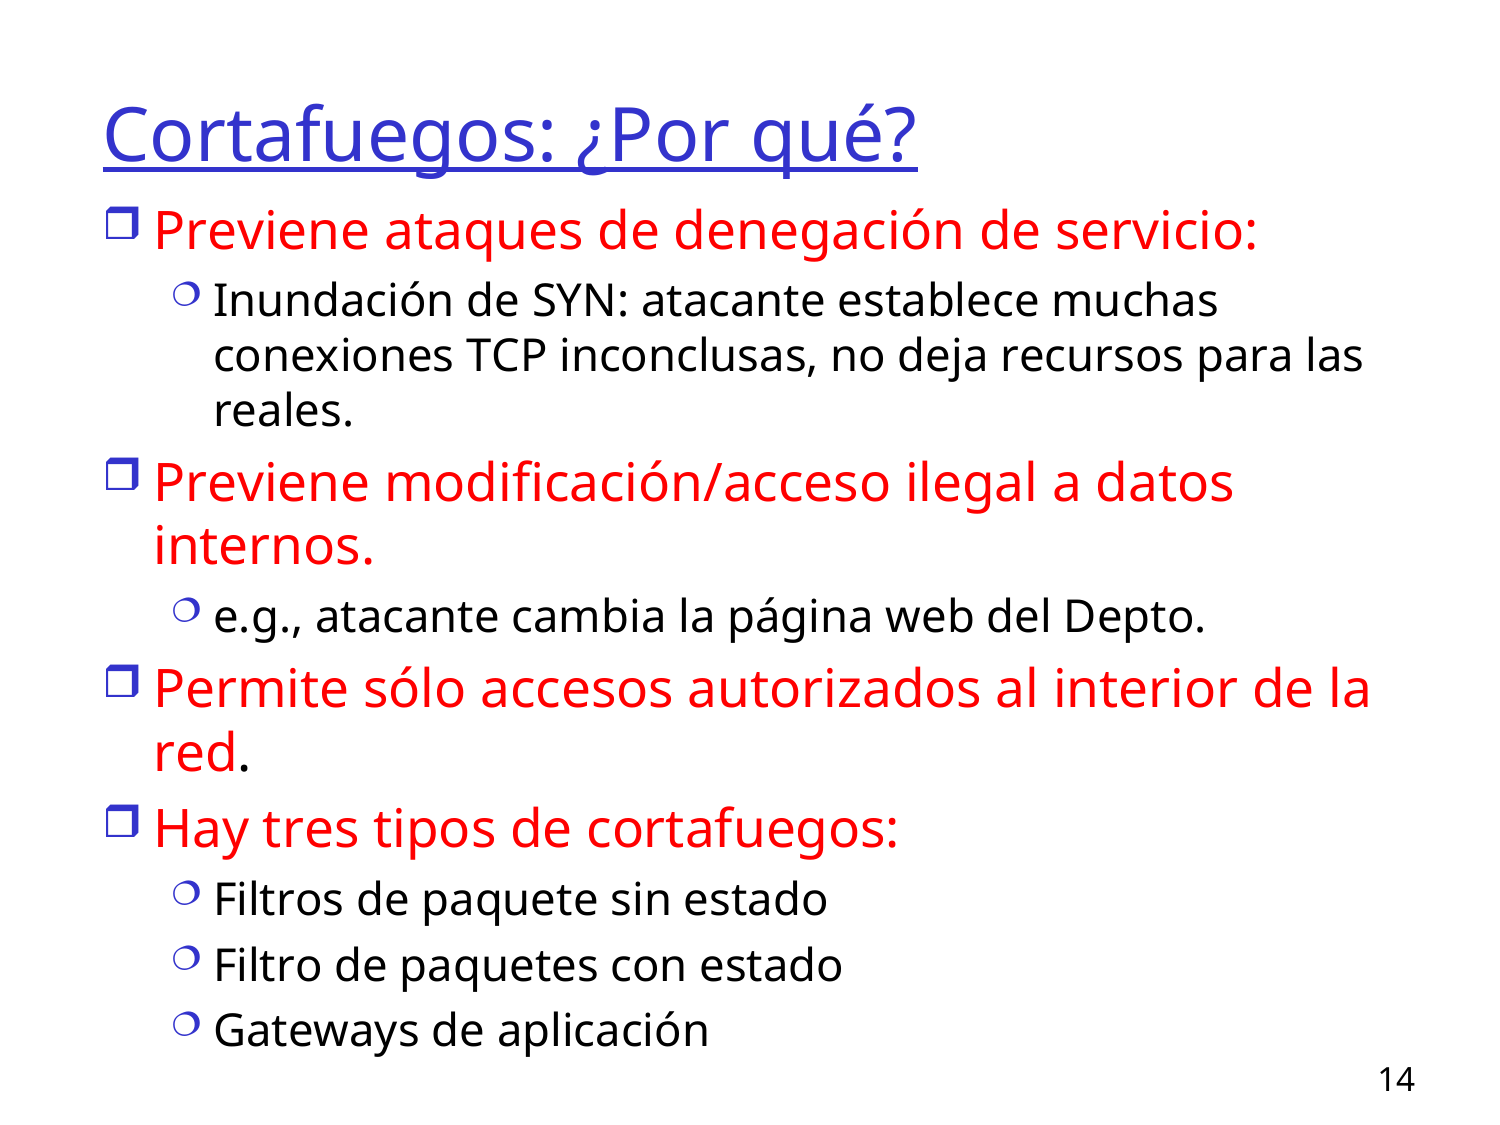

# Cortafuegos: ¿Por qué?
Previene ataques de denegación de servicio:
Inundación de SYN: atacante establece muchas conexiones TCP inconclusas, no deja recursos para las reales.
Previene modificación/acceso ilegal a datos internos.
e.g., atacante cambia la página web del Depto.
Permite sólo accesos autorizados al interior de la red.
Hay tres tipos de cortafuegos:
Filtros de paquete sin estado
Filtro de paquetes con estado
Gateways de aplicación
14